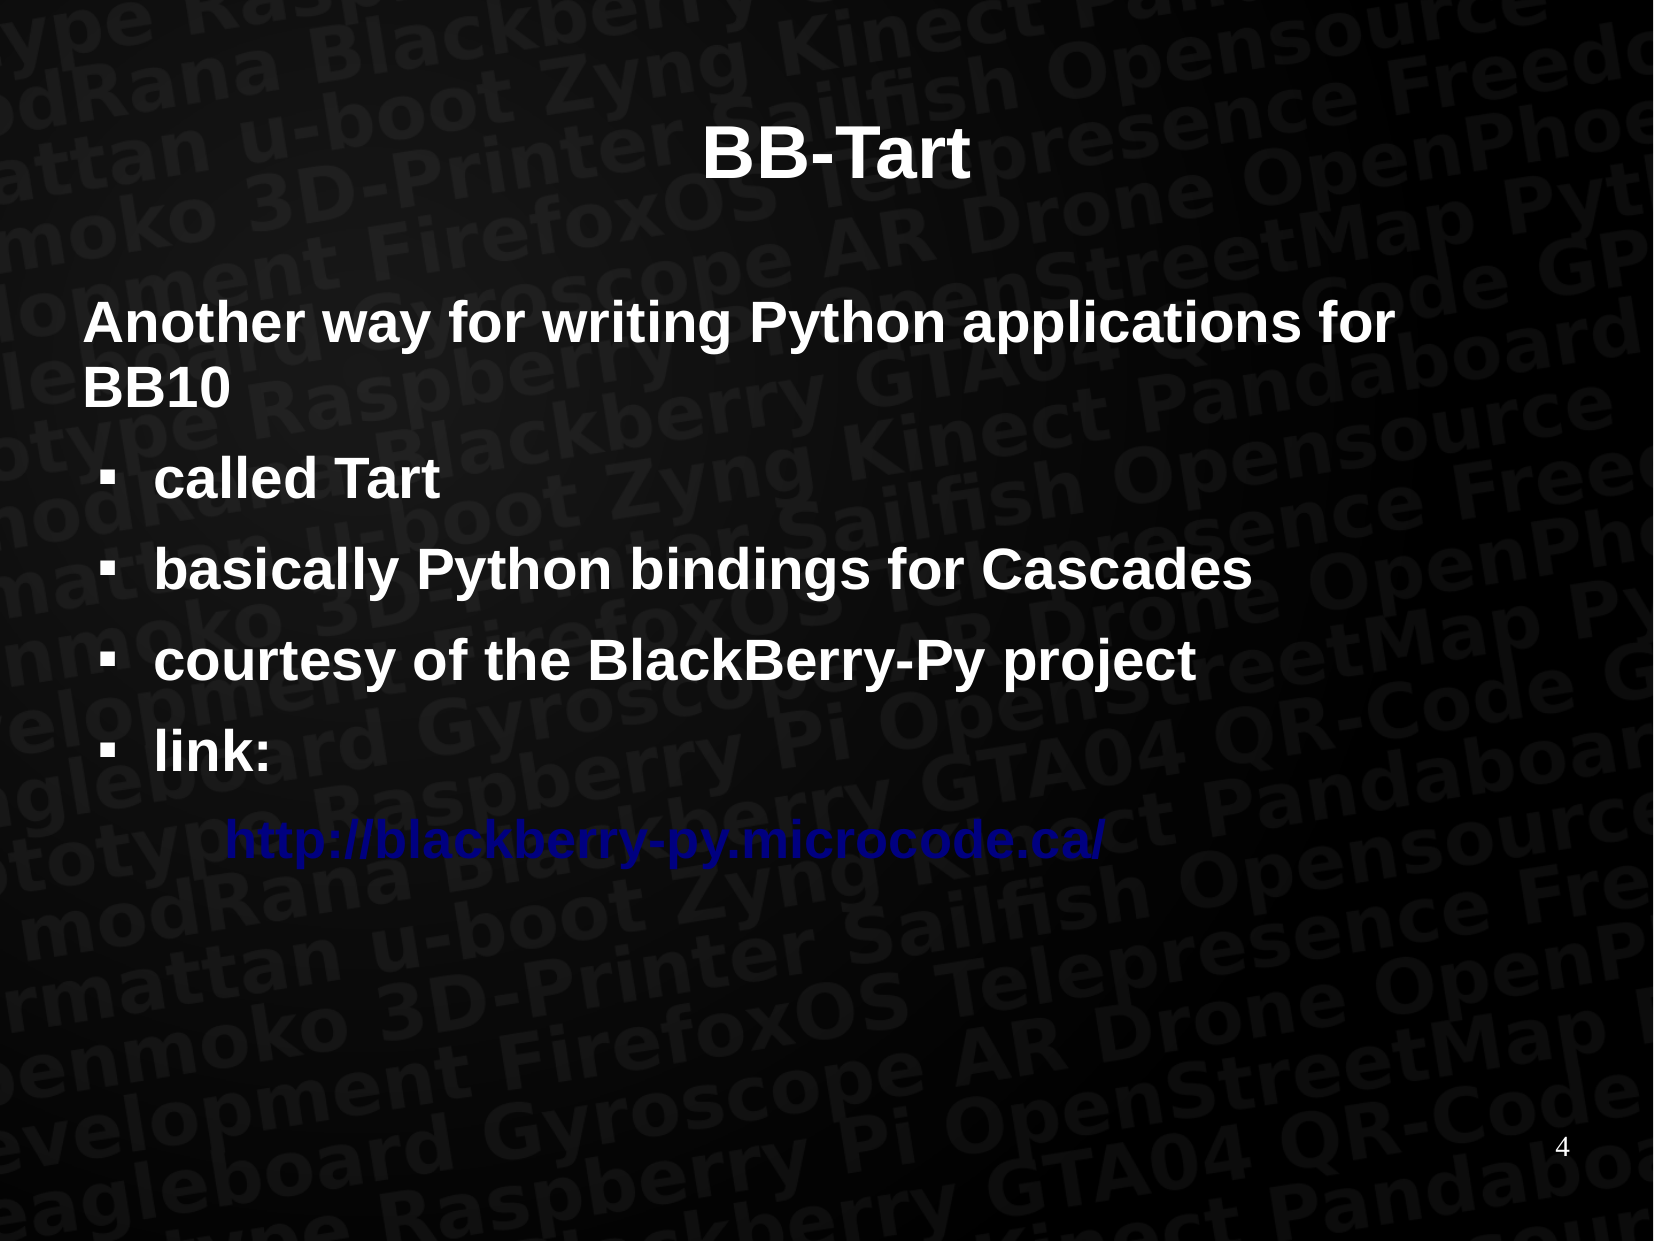

# BB-Tart
Another way for writing Python applications for BB10
called Tart
basically Python bindings for Cascades
courtesy of the BlackBerry-Py project
link:
http://blackberry-py.microcode.ca/
4